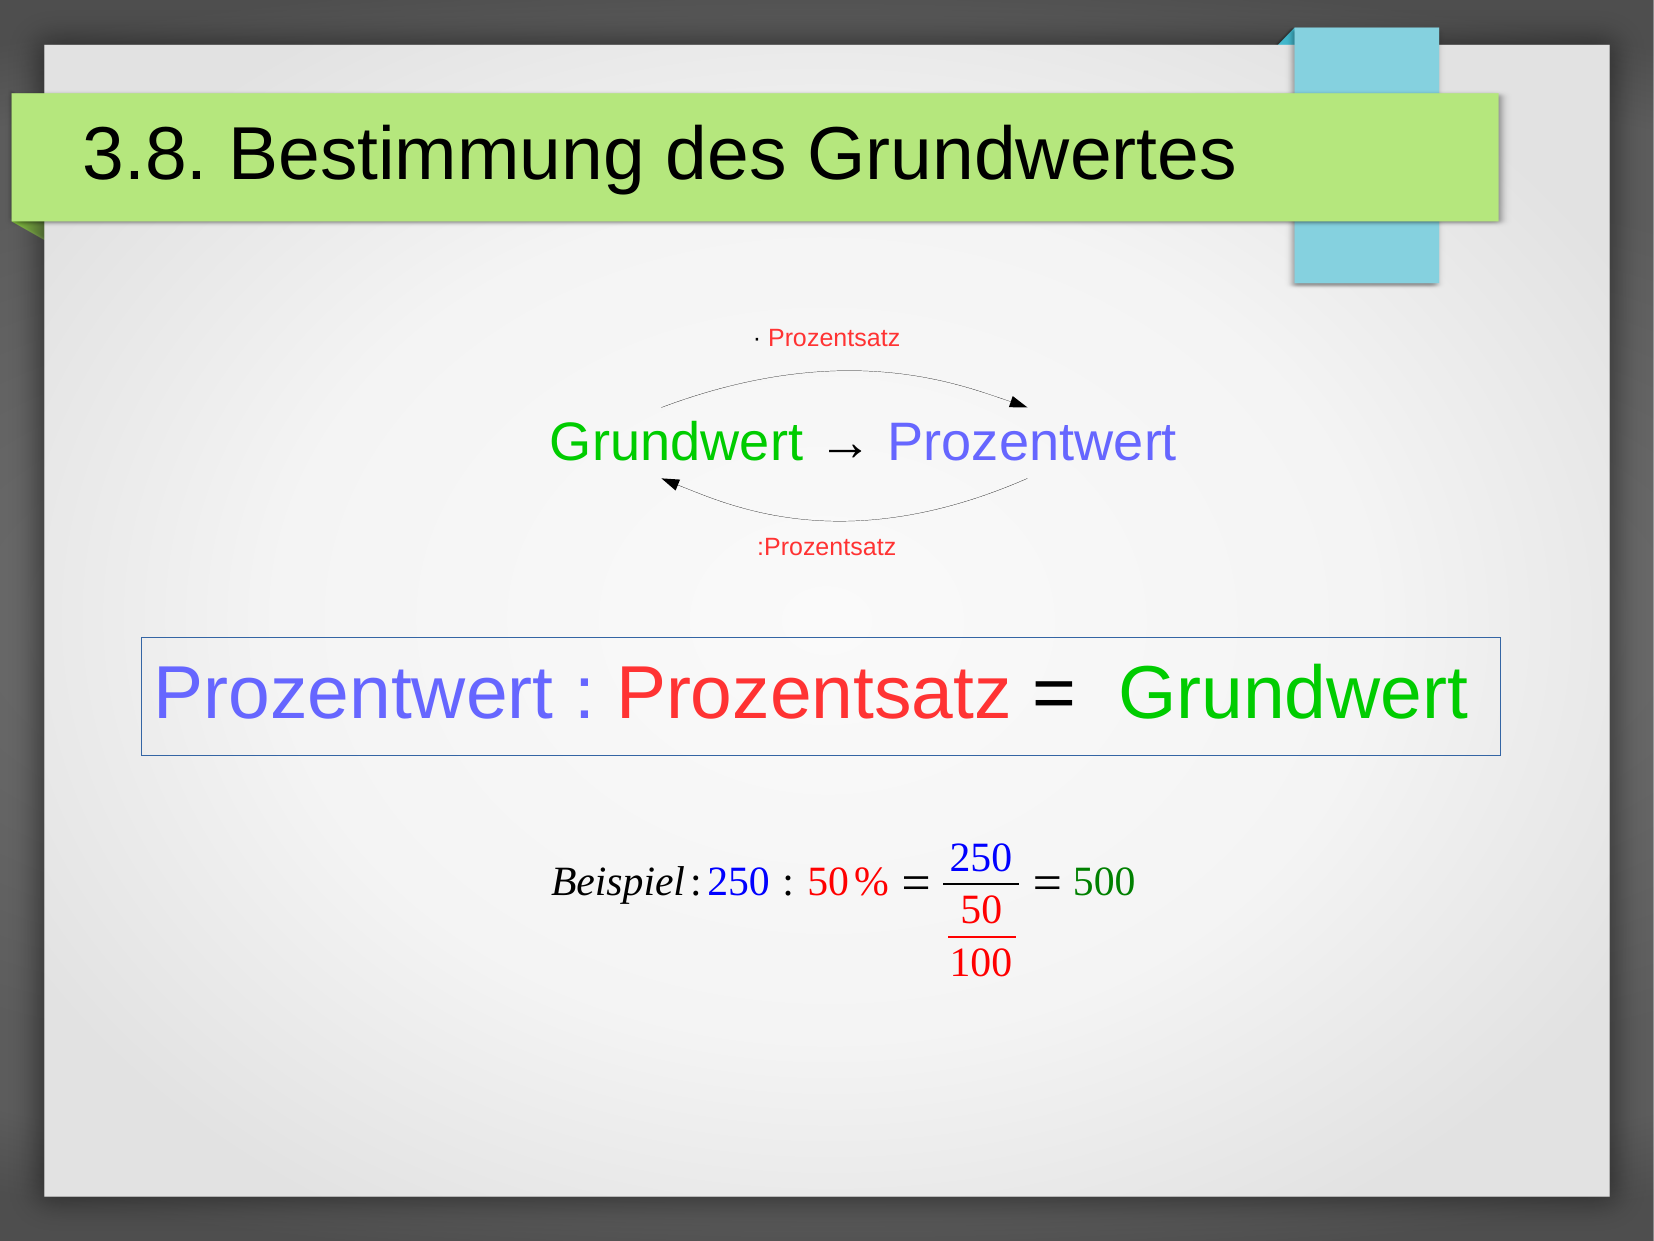

3.8. Bestimmung des Grundwertes
# · Prozentsatz Grundwert → Prozentwert :Prozentsatz
Prozentwert : Prozentsatz = Grundwert